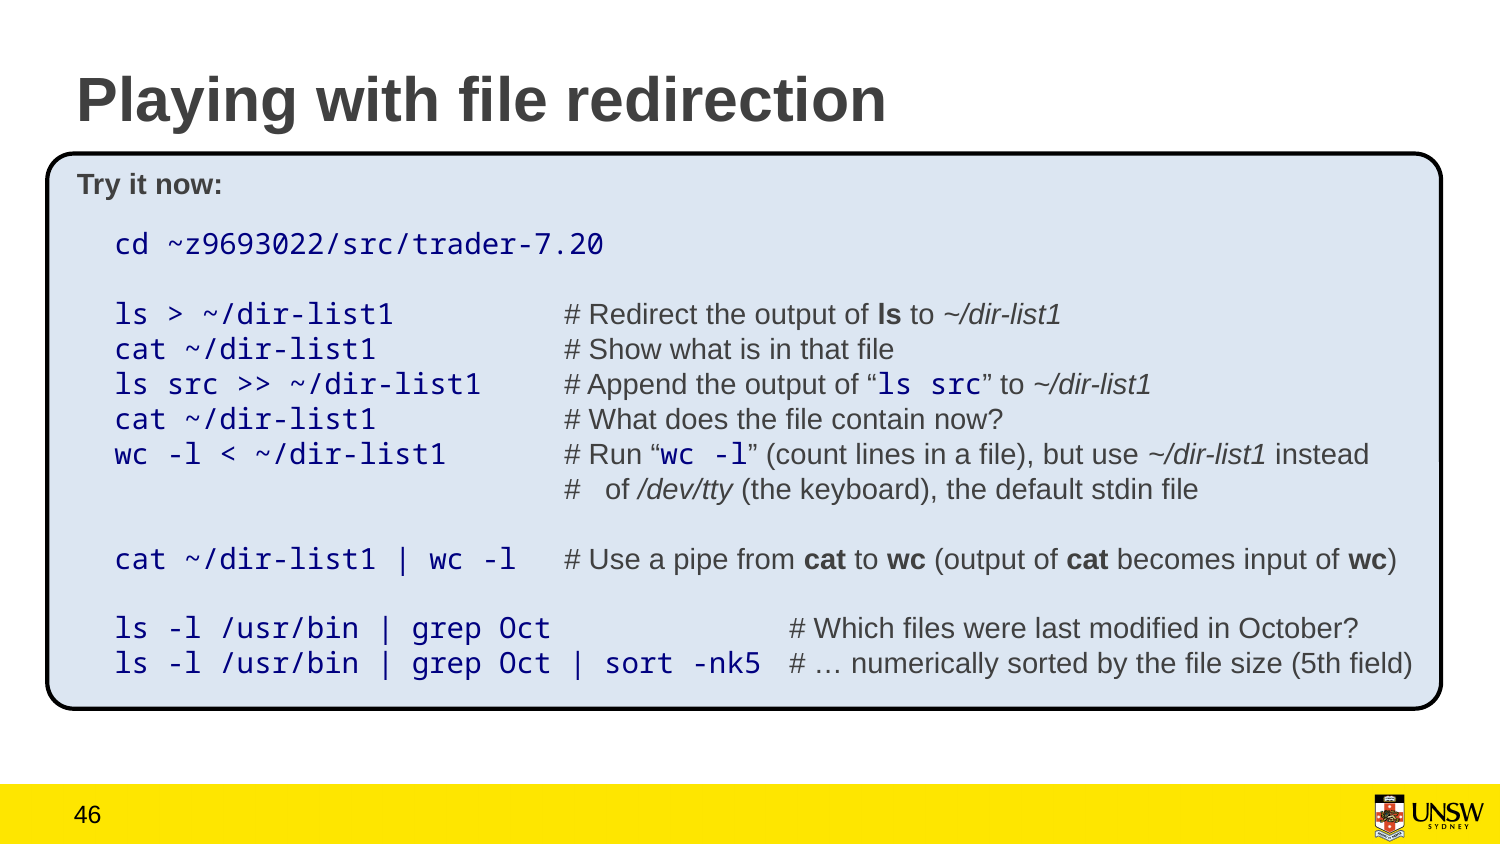

# Playing with file redirection
Try it now:
cd ~z9693022/src/trader-7.20
ls > ~/dir-list1			# Redirect the output of ls to ~/dir-list1
cat ~/dir-list1			# Show what is in that file
ls src >> ~/dir-list1		# Append the output of “ls src” to ~/dir-list1
cat ~/dir-list1			# What does the file contain now?
wc -l < ~/dir-list1		# Run “wc -l” (count lines in a file), but use ~/dir-list1 instead
						# of /dev/tty (the keyboard), the default stdin file
cat ~/dir-list1 | wc -l	# Use a pipe from cat to wc (output of cat becomes input of wc)
ls -l /usr/bin | grep Oct				# Which files were last modified in October?
ls -l /usr/bin | grep Oct | sort -nk5	# … numerically sorted by the file size (5th field)